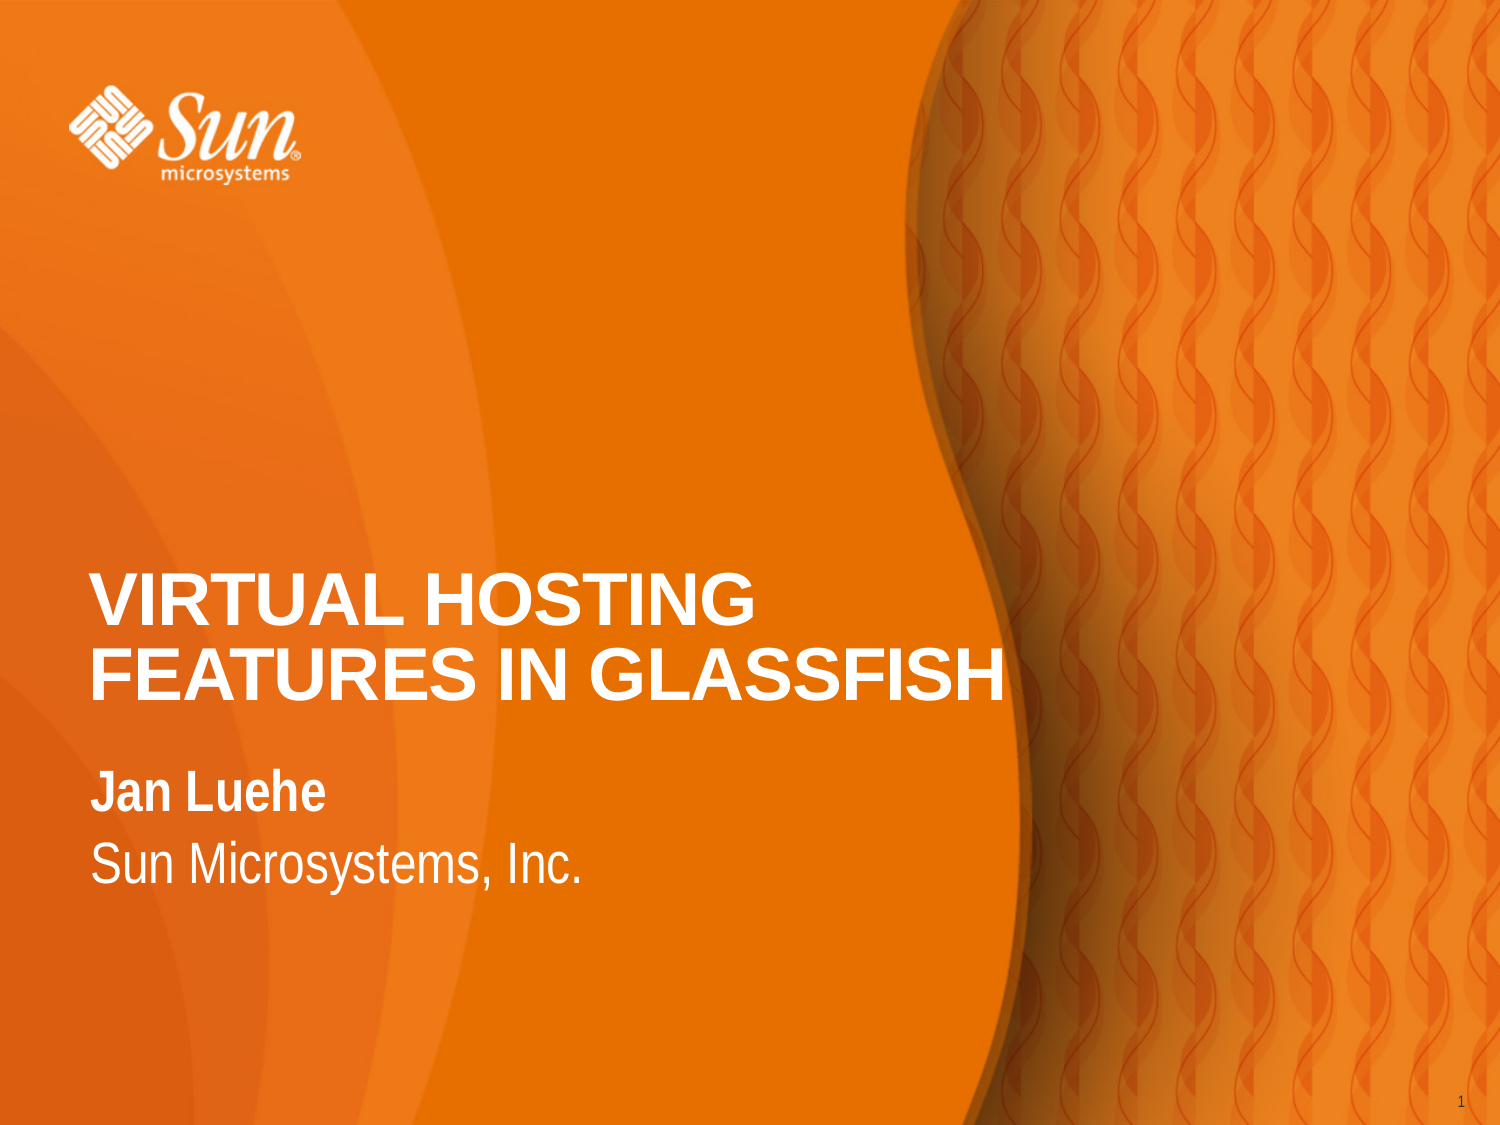

VIRTUAL HOSTING FEATURES IN GLASSFISH
# Jan Luehe
Sun Microsystems, Inc.